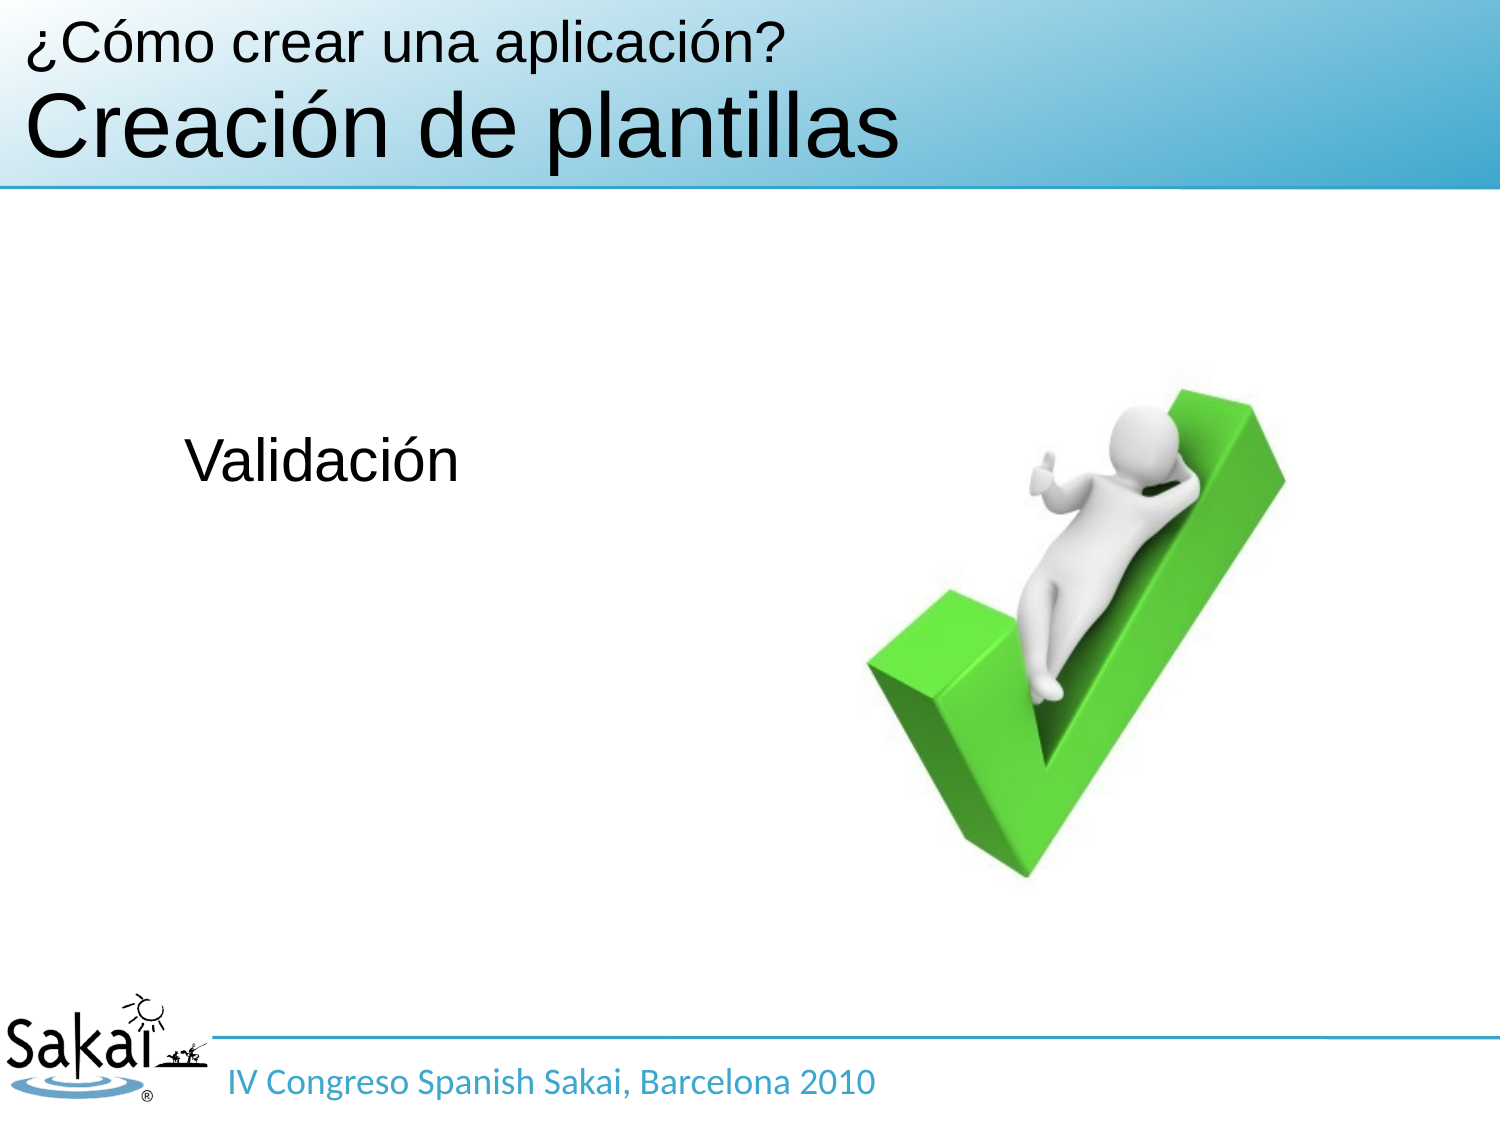

# ¿Cómo crear una aplicación? Creación de plantillas
Validación